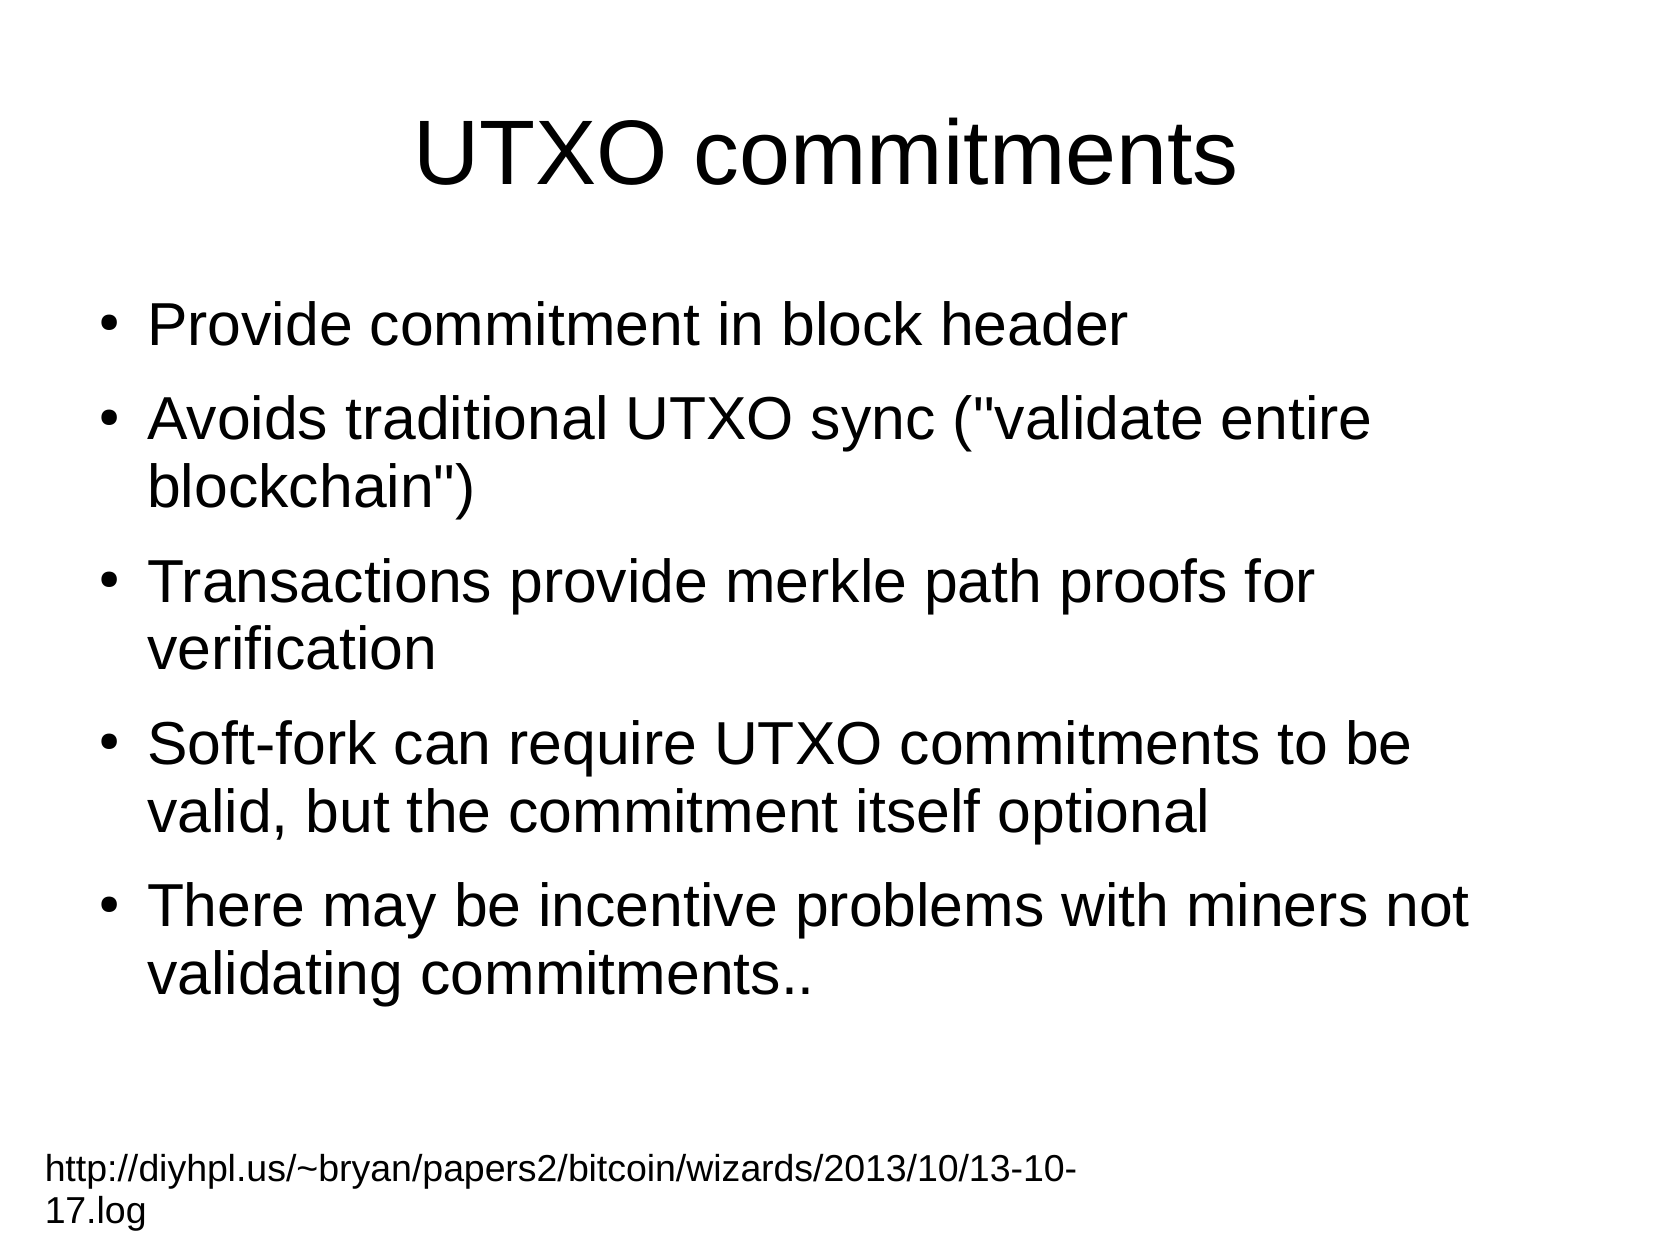

# UTXO commitments
Provide commitment in block header
Avoids traditional UTXO sync ("validate entire blockchain")
Transactions provide merkle path proofs for verification
Soft-fork can require UTXO commitments to be valid, but the commitment itself optional
There may be incentive problems with miners not validating commitments..
http://diyhpl.us/~bryan/papers2/bitcoin/wizards/2013/10/13-10-17.log